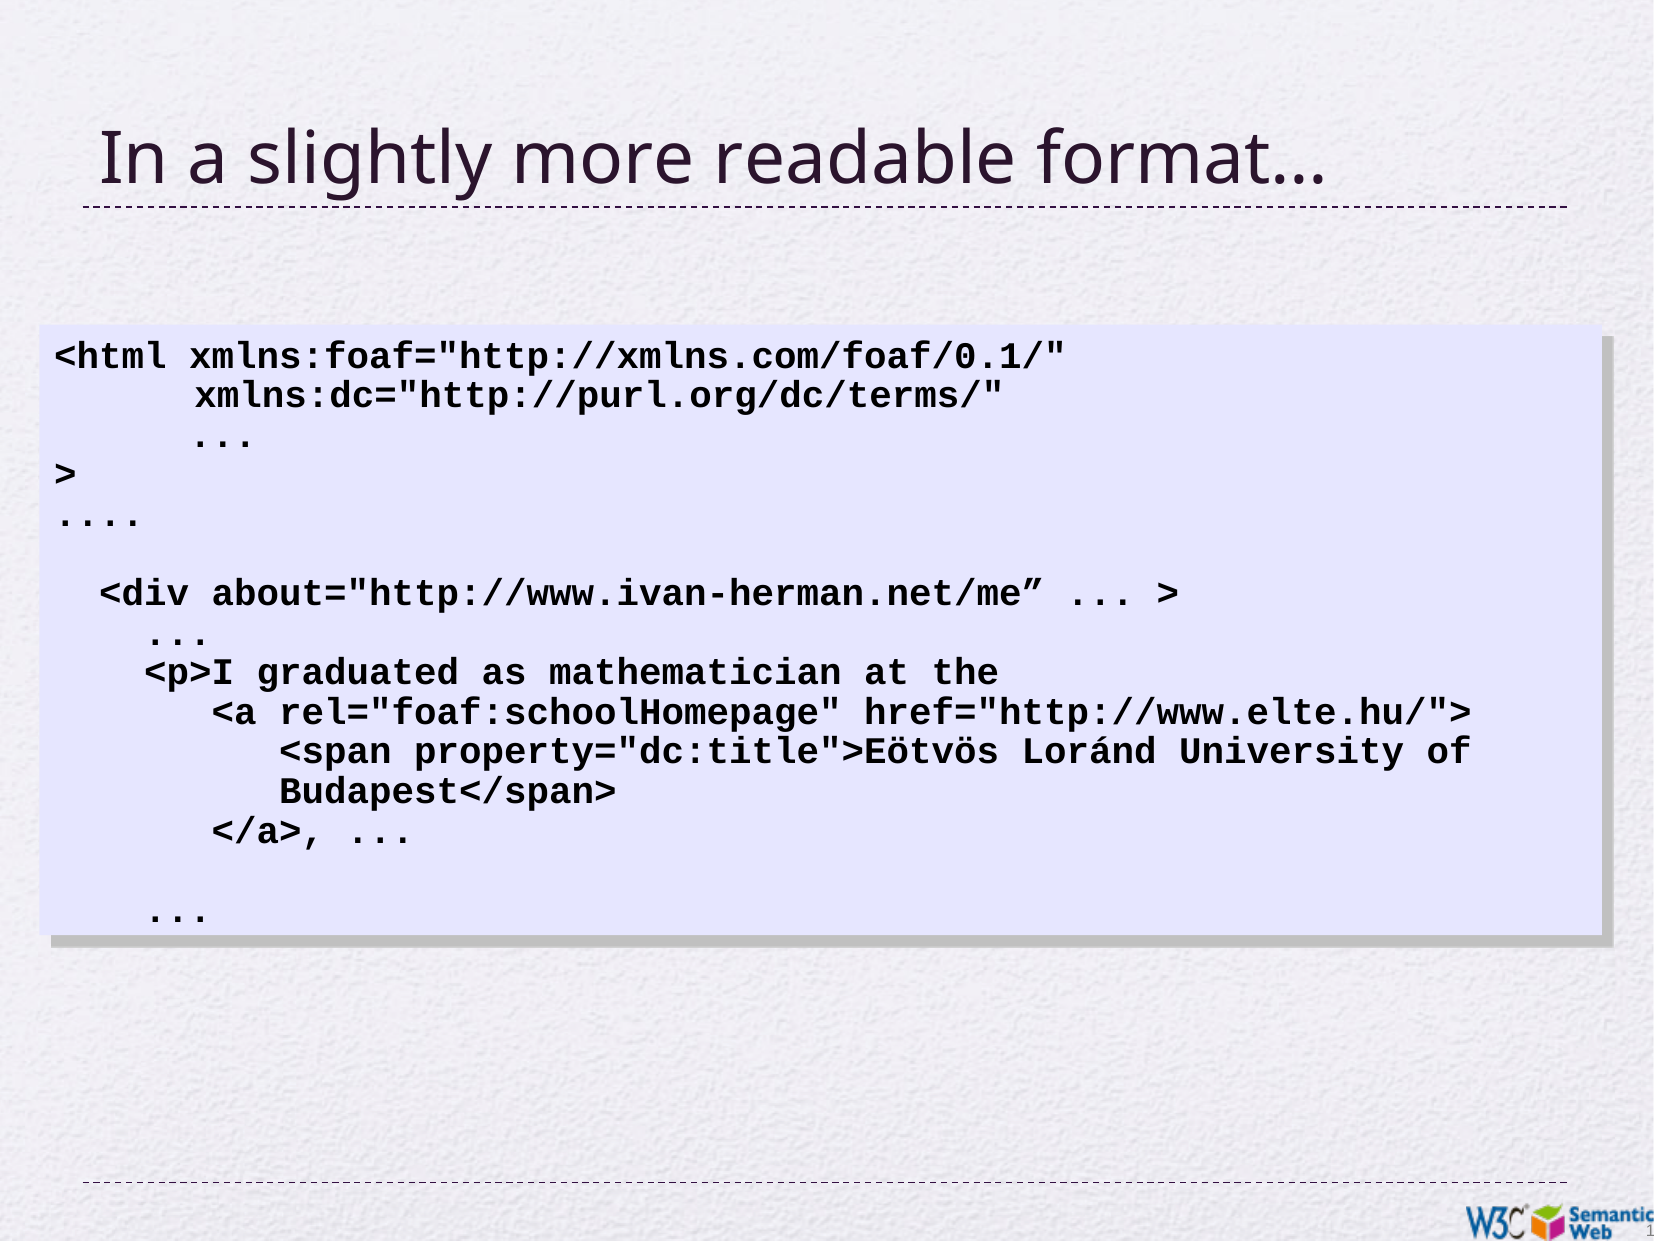

# In a slightly more readable format…
<html xmlns:foaf="http://xmlns.com/foaf/0.1/"
	 xmlns:dc="http://purl.org/dc/terms/"
 ...
>
....
 <div about="http://www.ivan-herman.net/me” ... >
 ...
 <p>I graduated as mathematician at the
 <a rel="foaf:schoolHomepage" href="http://www.elte.hu/">
 <span property="dc:title">Eötvös Loránd University of
 Budapest</span>
 </a>, ...
 ...